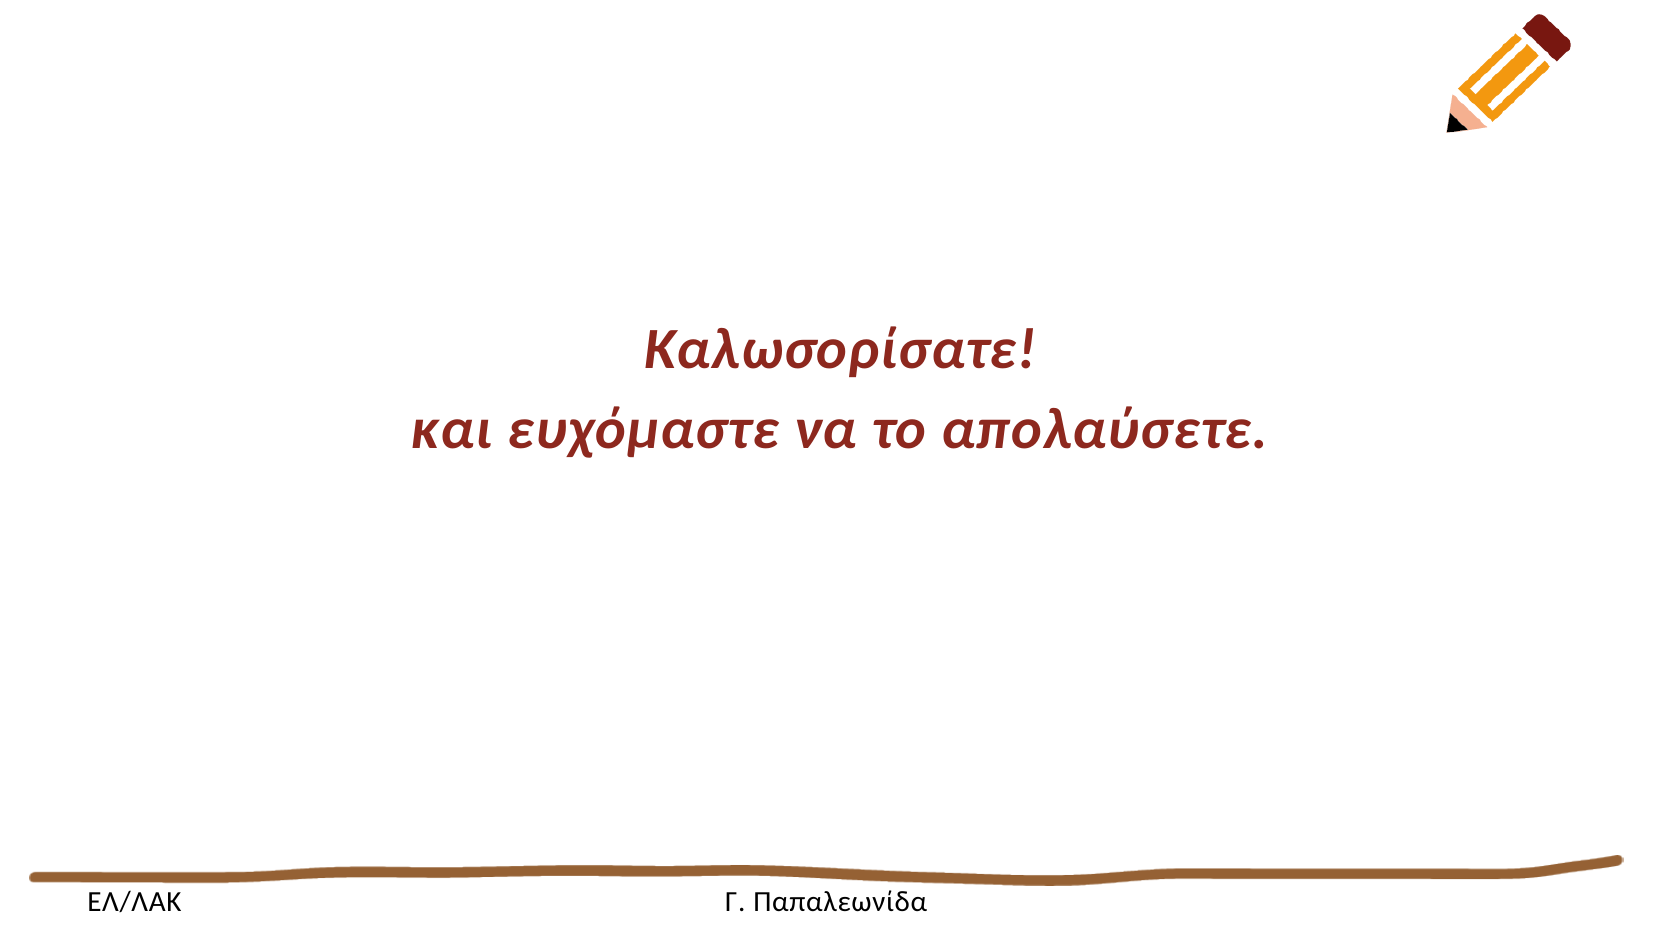

Καλωσορίσατε!
και ευχόμαστε να το απολαύσετε.
Γ. Παπαλεωνίδα
ΕΛ/ΛΑΚ